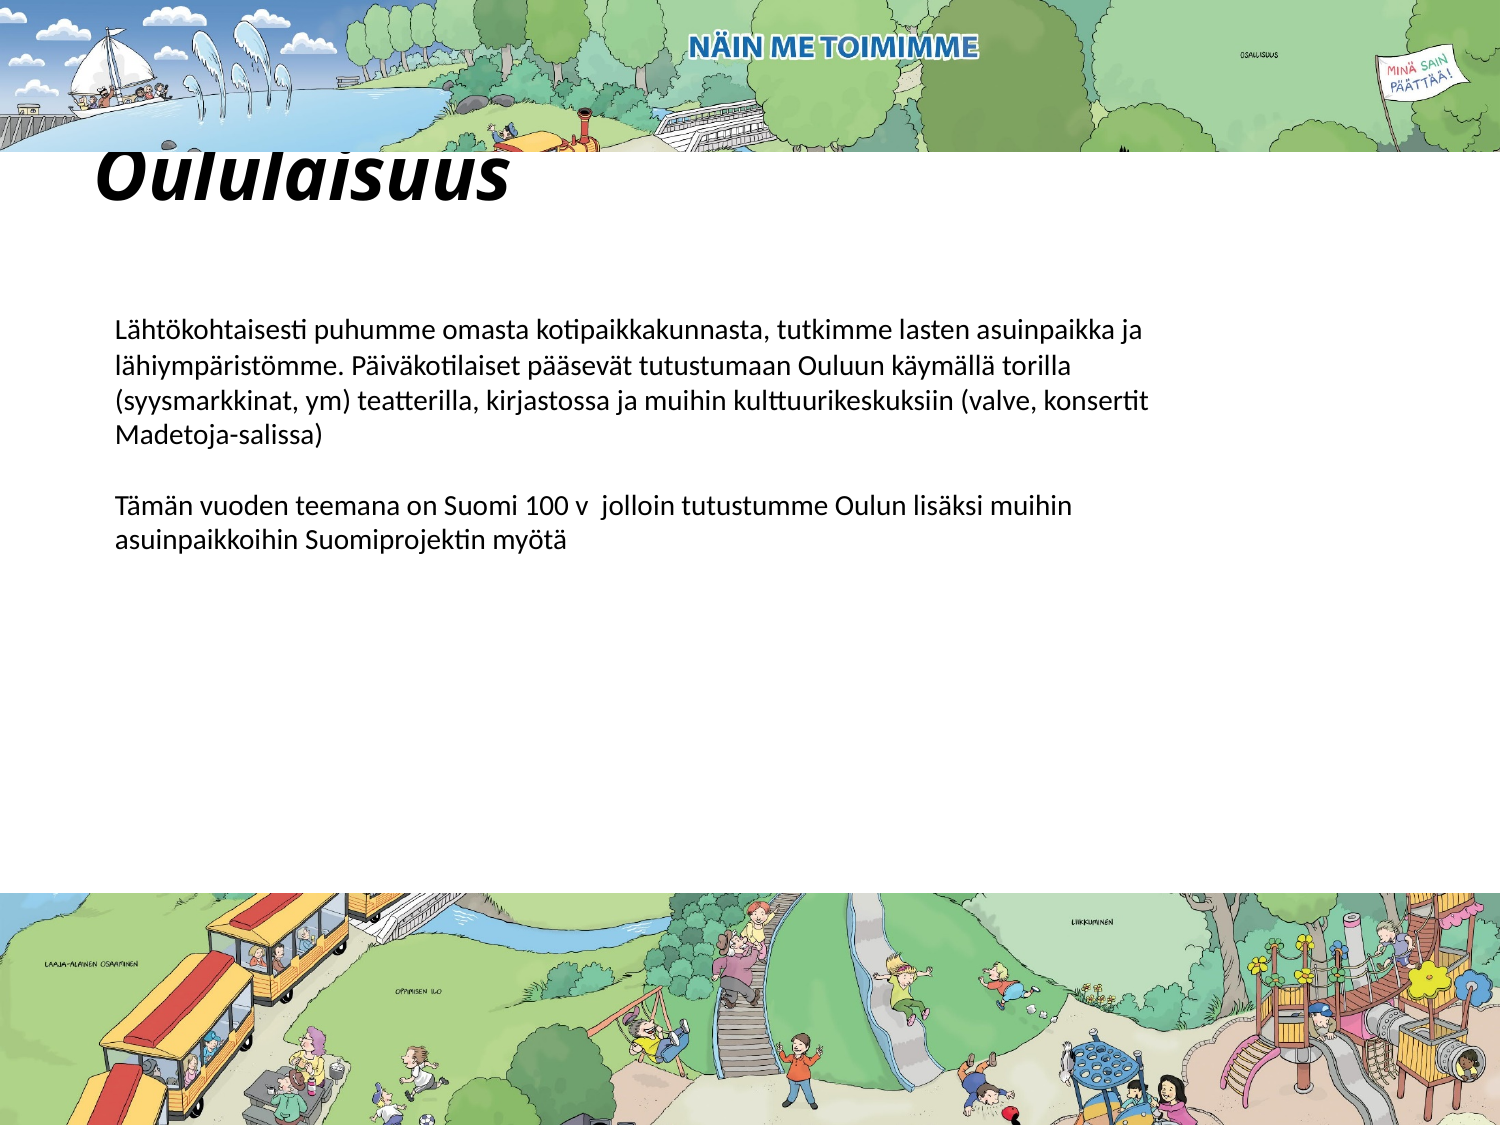

Oululaisuus
Lähtökohtaisesti puhumme omasta kotipaikkakunnasta, tutkimme lasten asuinpaikka ja lähiympäristömme. Päiväkotilaiset pääsevät tutustumaan Ouluun käymällä torilla (syysmarkkinat, ym) teatterilla, kirjastossa ja muihin kulttuurikeskuksiin (valve, konsertit Madetoja-salissa)
Tämän vuoden teemana on Suomi 100 v jolloin tutustumme Oulun lisäksi muihin asuinpaikkoihin Suomiprojektin myötä